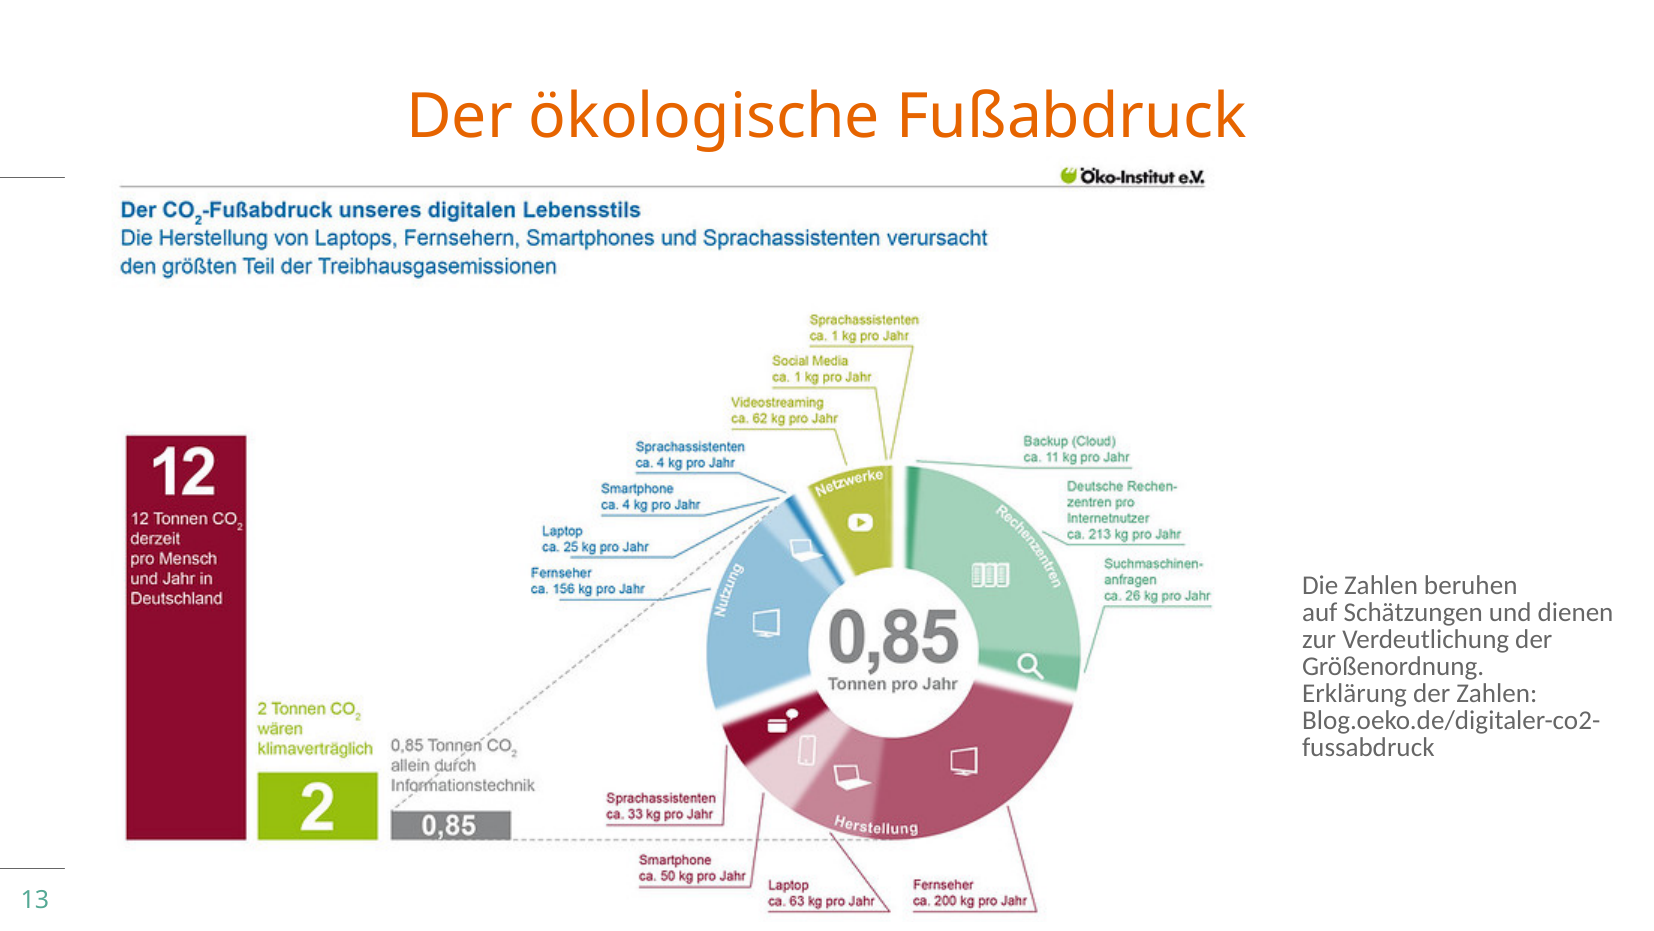

# Der ökologische Fußabdruck
Die Zahlen beruhen
auf Schätzungen und dienen zur Verdeutlichung der Größenordnung.
Erklärung der Zahlen:
Blog.oeko.de/digitaler-co2-fussabdruck